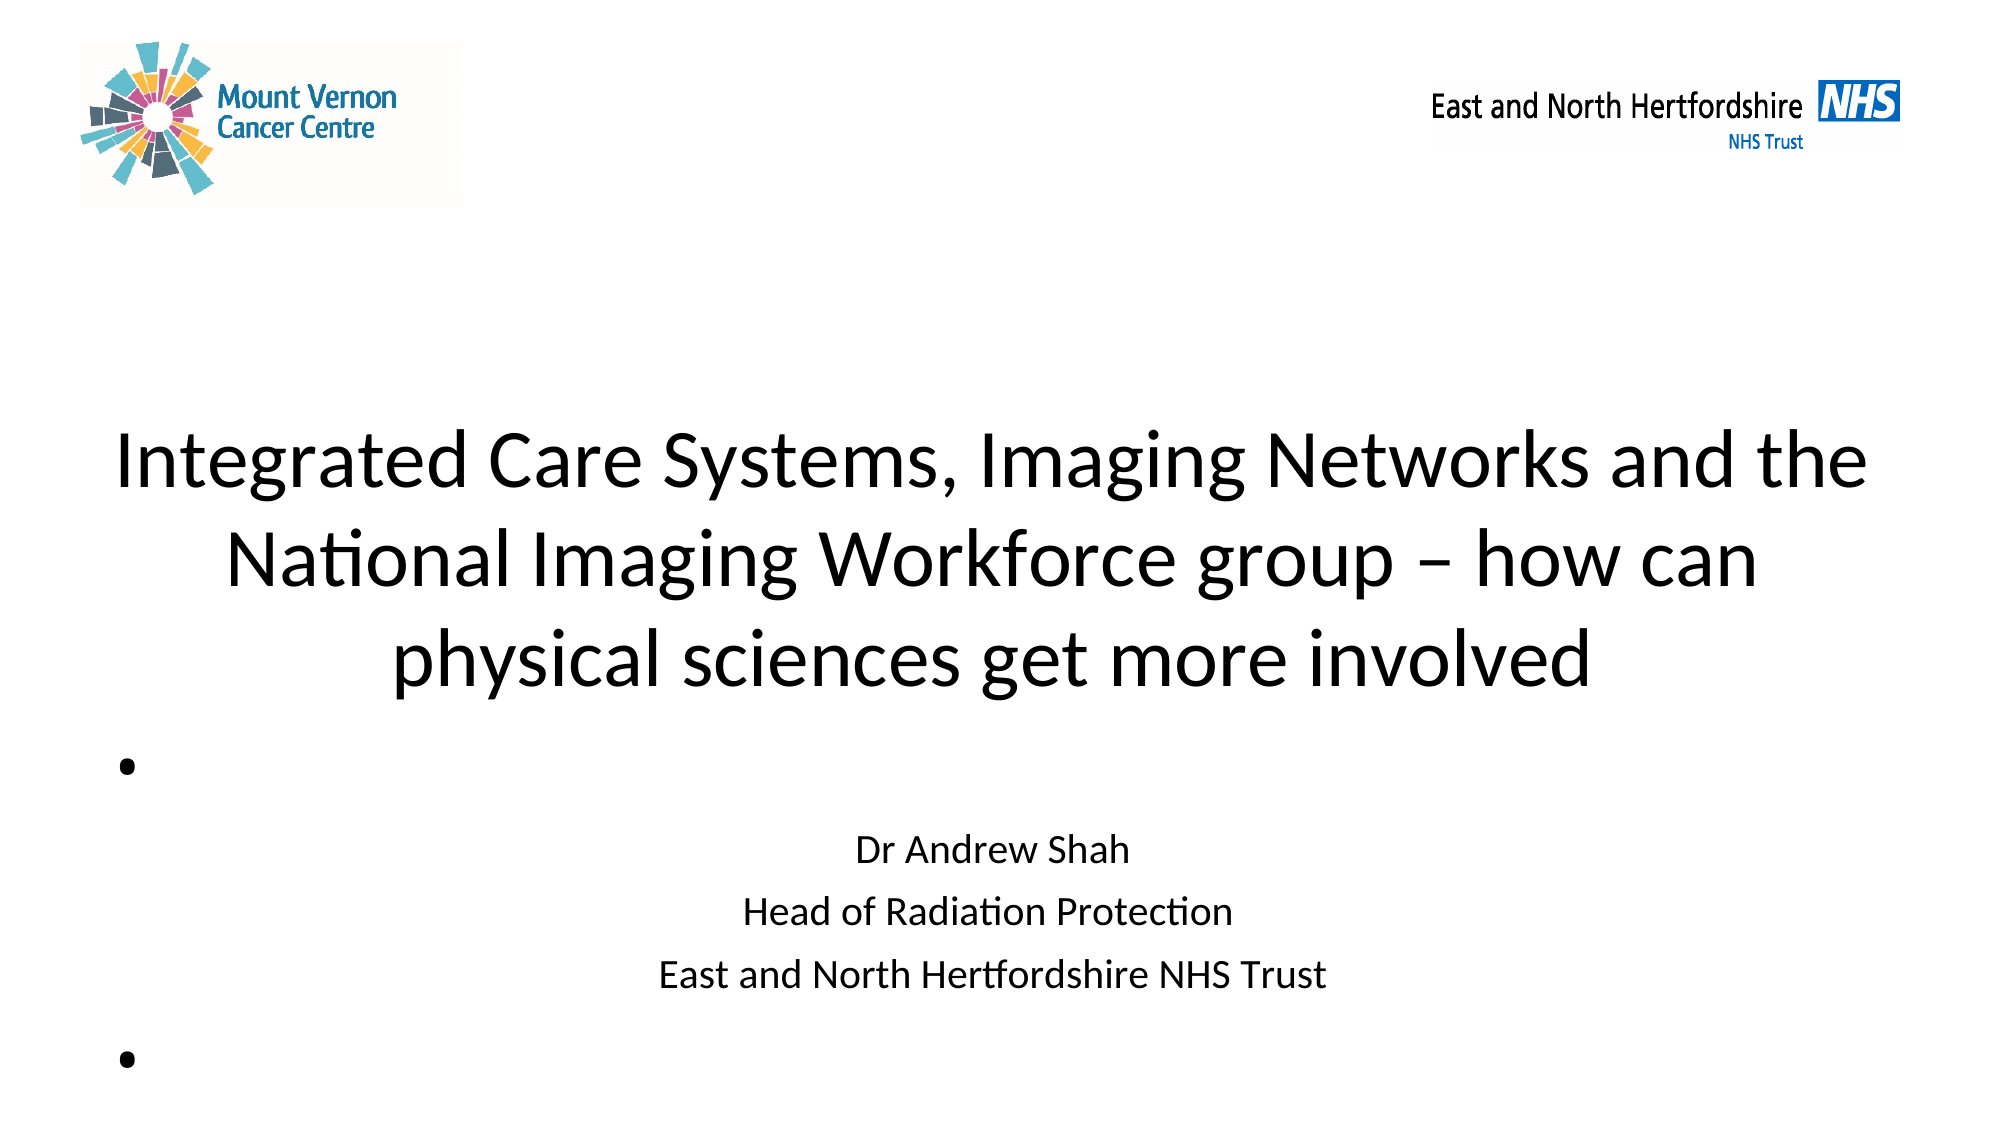

# Integrated Care Systems, Imaging Networks and the National Imaging Workforce group – how can physical sciences get more involved
Dr Andrew Shah
Head of Radiation Protection
East and North Hertfordshire NHS Trust